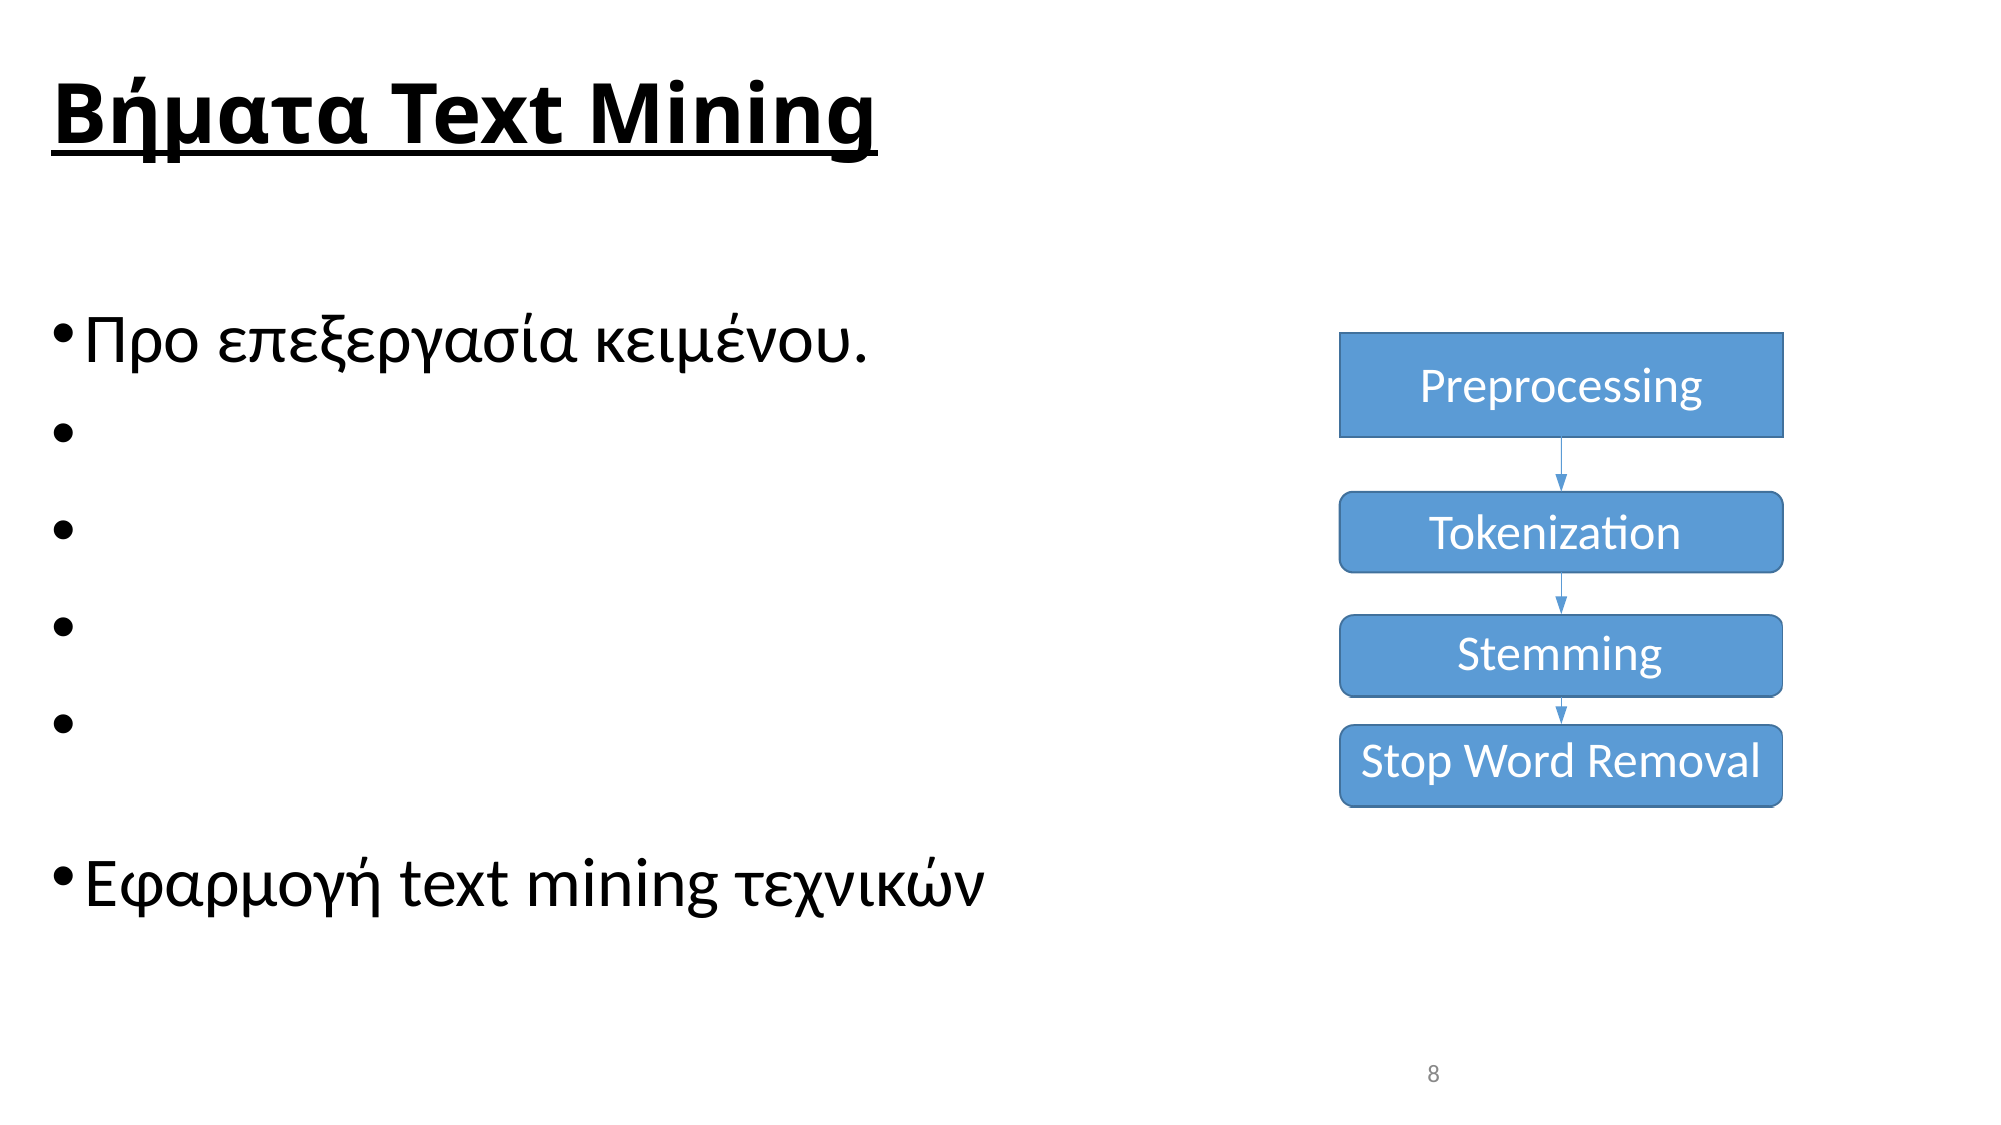

# Βήματα Text Mining
Προ επεξεργασία κειμένου.
Εφαρμογή text mining τεχνικών
Preprocessing
Tokenization
Stemming
Stop Word Removal